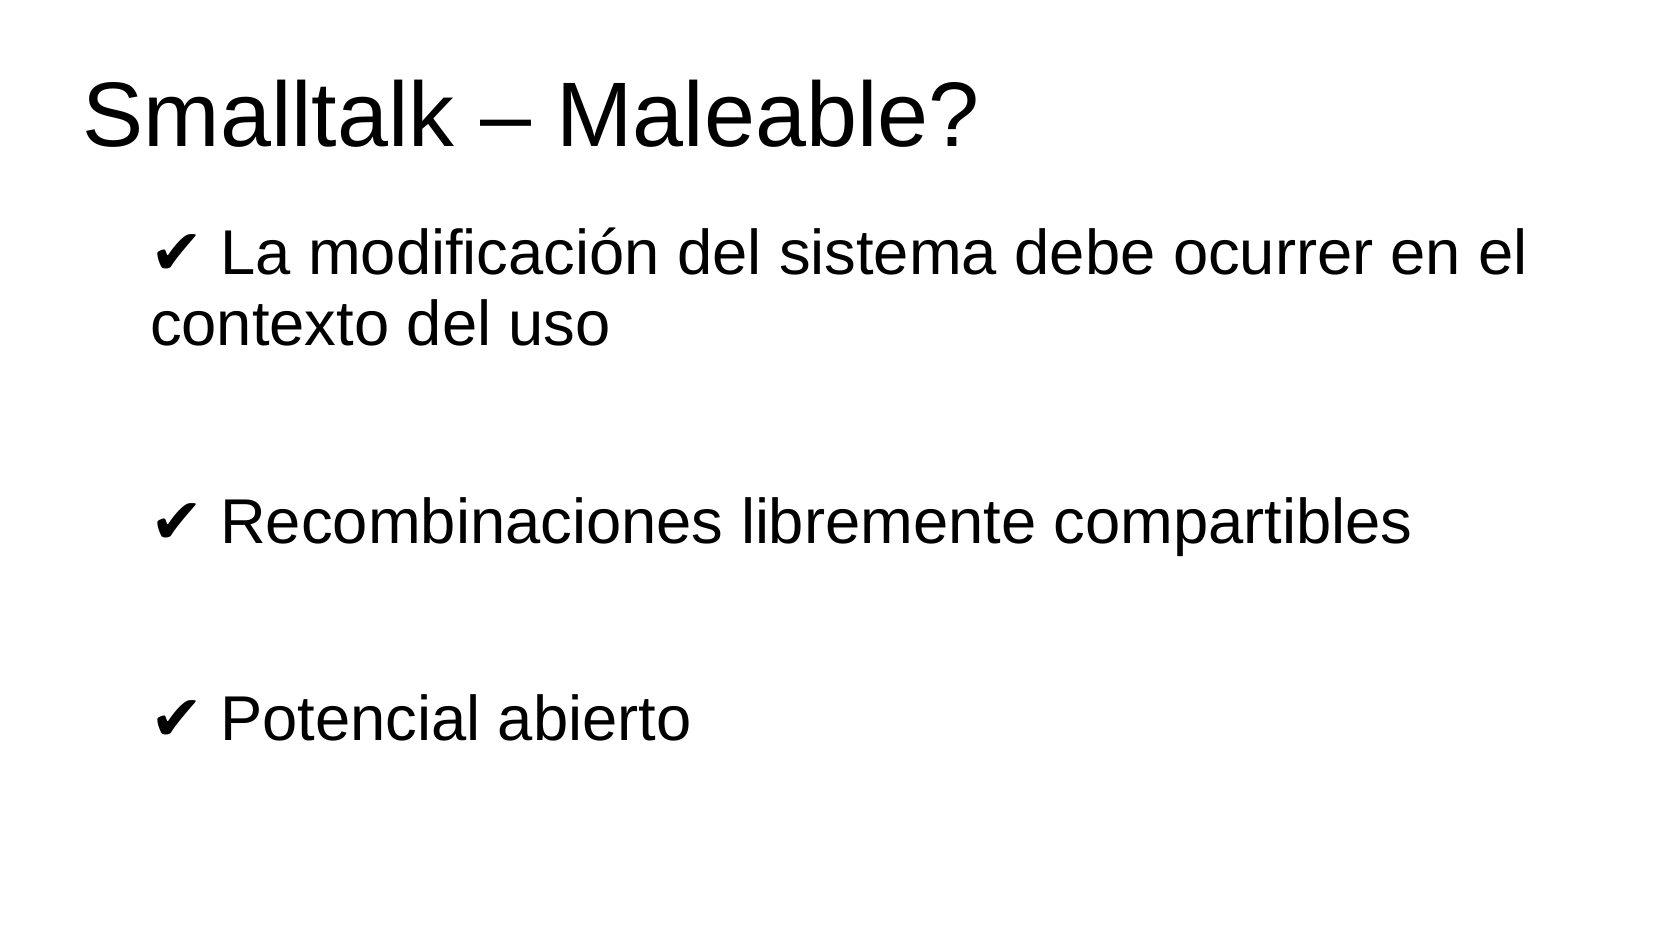

# Smalltalk – Maleable?
✔ La modificación del sistema debe ocurrer en el contexto del uso
✔ Recombinaciones libremente compartibles
✔ Potencial abierto